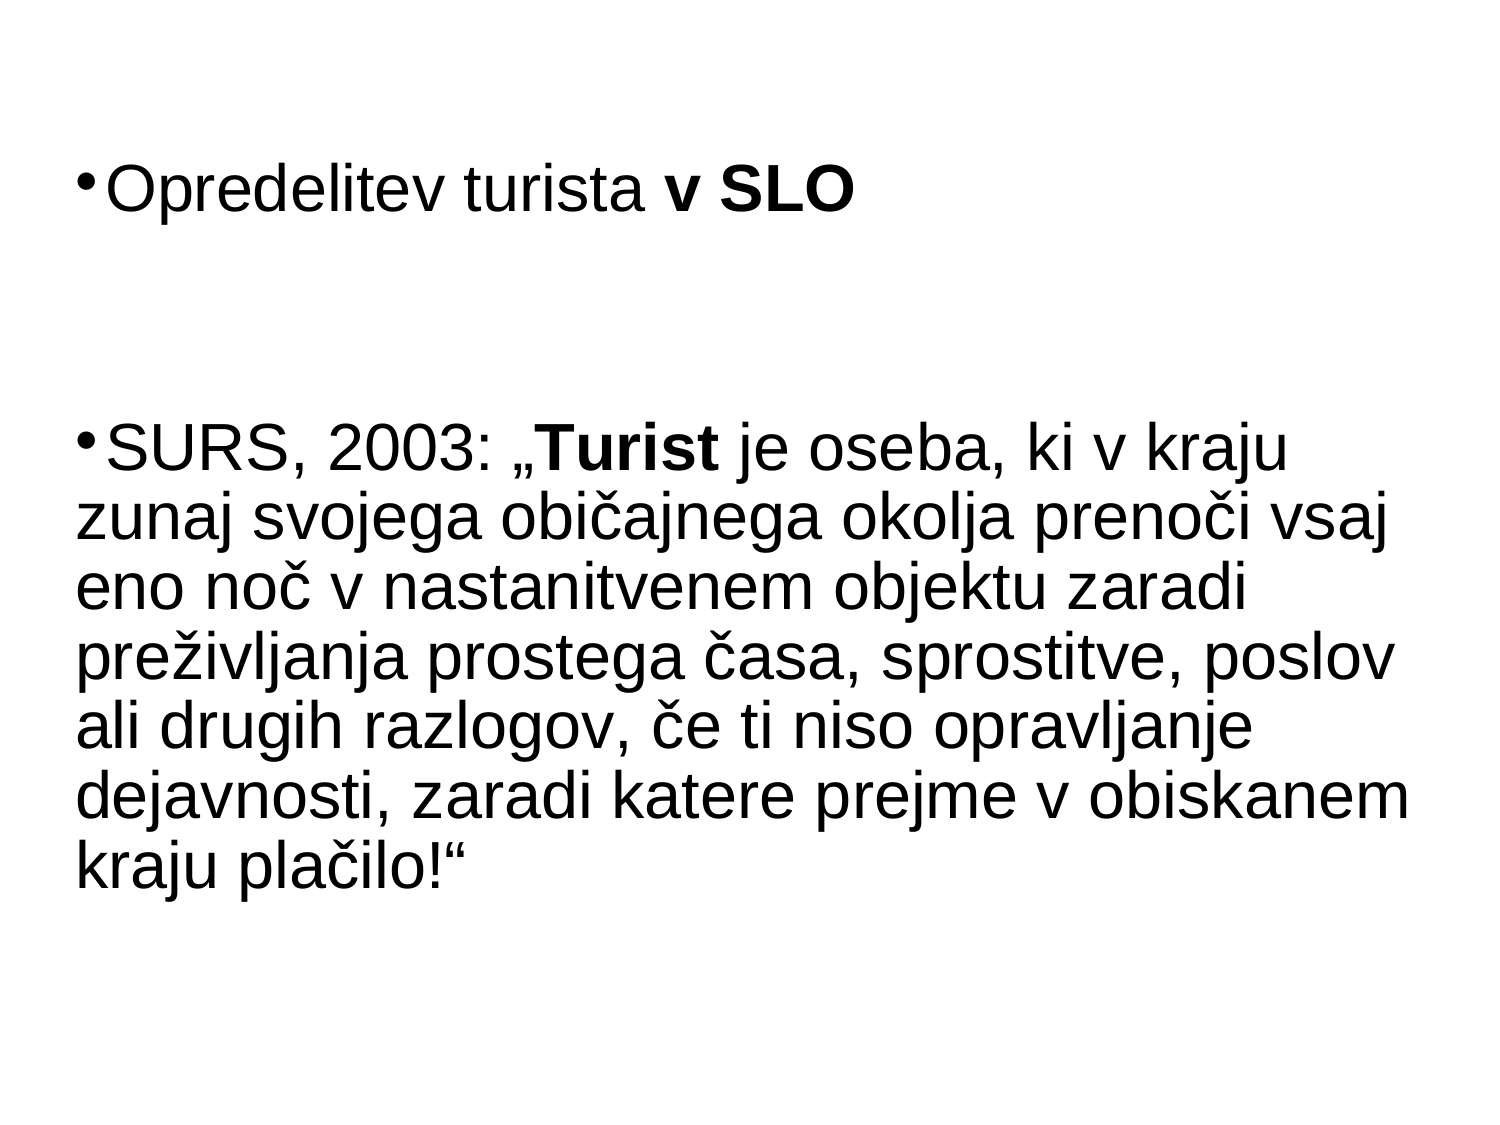

# Opredelitev turista v SLO
SURS, 2003: „Turist je oseba, ki v kraju zunaj svojega običajnega okolja prenoči vsaj eno noč v nastanitvenem objektu zaradi preživljanja prostega časa, sprostitve, poslov ali drugih razlogov, če ti niso opravljanje dejavnosti, zaradi katere prejme v obiskanem kraju plačilo!“